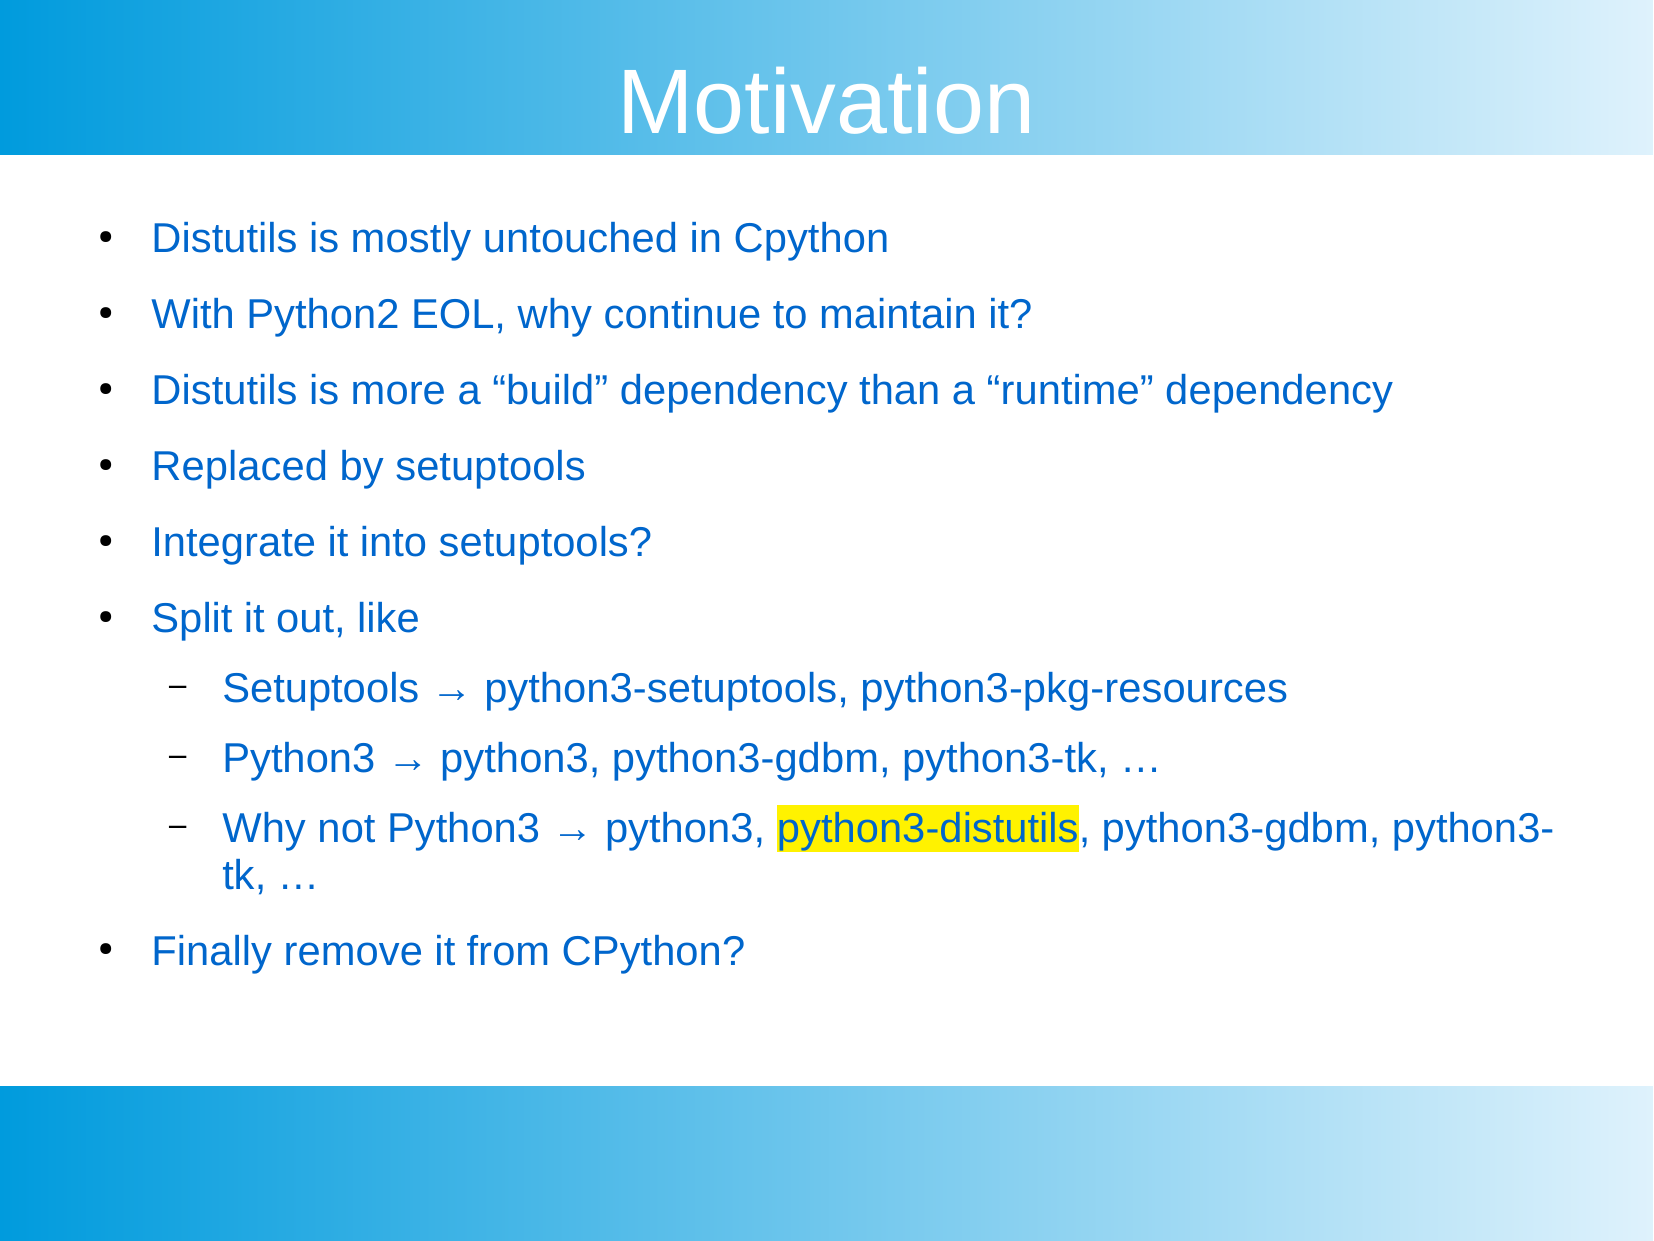

# Motivation
Distutils is mostly untouched in Cpython
With Python2 EOL, why continue to maintain it?
Distutils is more a “build” dependency than a “runtime” dependency
Replaced by setuptools
Integrate it into setuptools?
Split it out, like
Setuptools → python3-setuptools, python3-pkg-resources
Python3 → python3, python3-gdbm, python3-tk, …
Why not Python3 → python3, python3-distutils, python3-gdbm, python3-tk, …
Finally remove it from CPython?